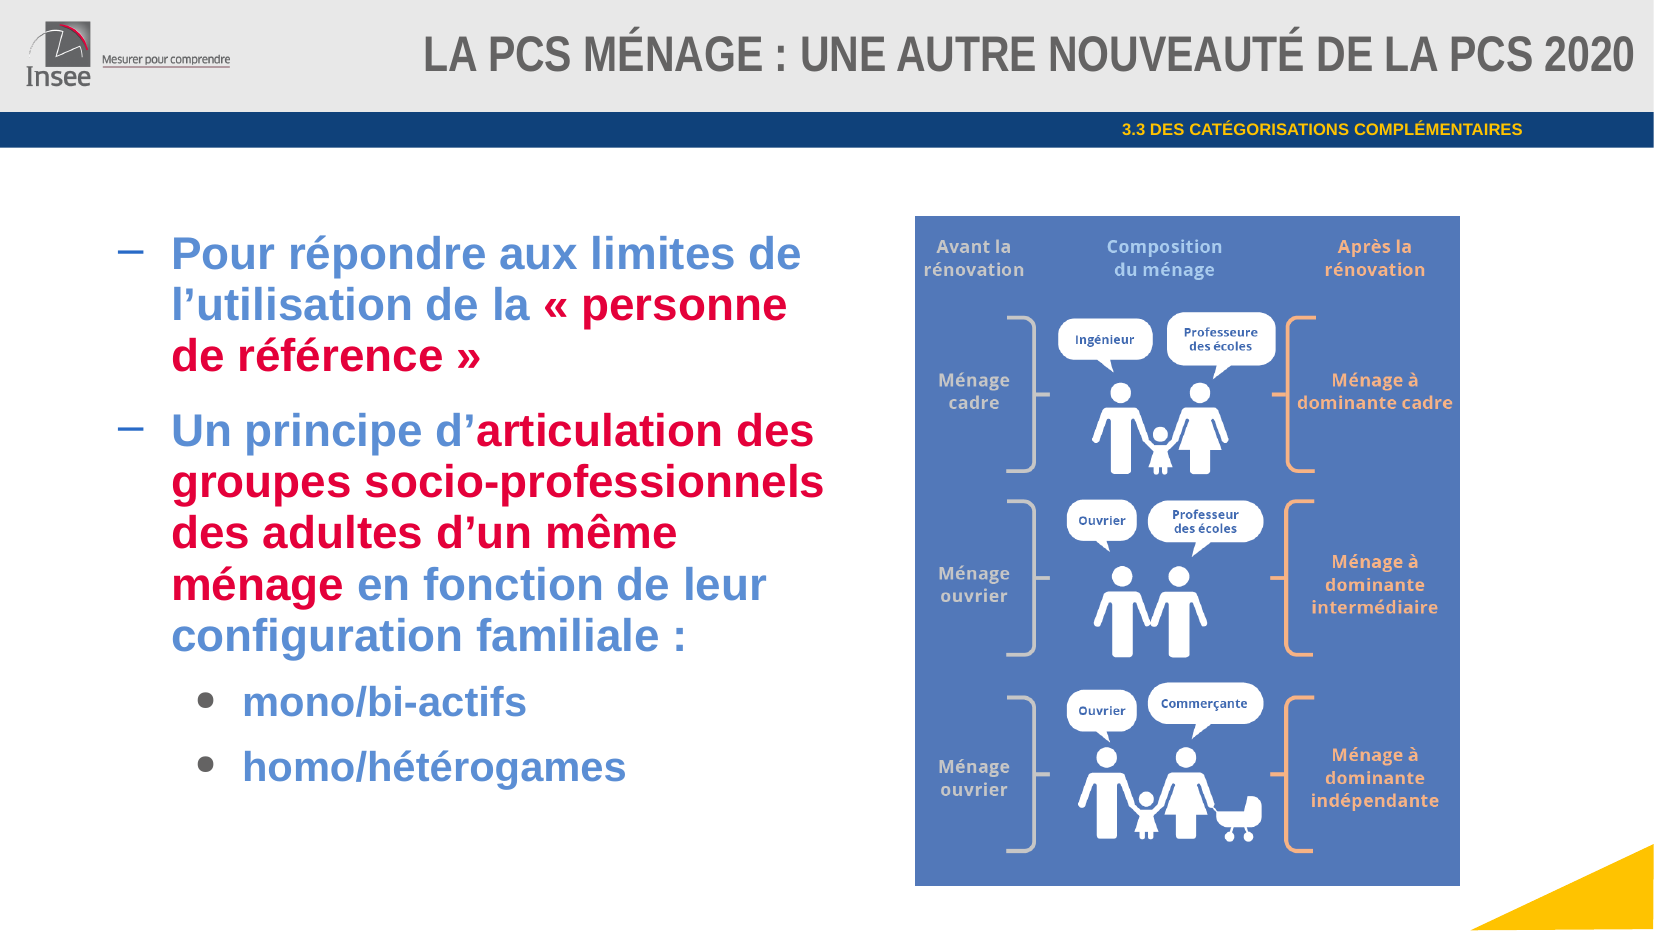

# La pcs ménage : une autre nouveauté de la pcs 2020
Pour répondre aux limites de l’utilisation de la « personne de référence »
Un principe d’articulation des groupes socio-professionnels des adultes d’un même ménage en fonction de leur configuration familiale :
mono/bi-actifs
homo/hétérogames
3.3 des catégorisations complémentaires